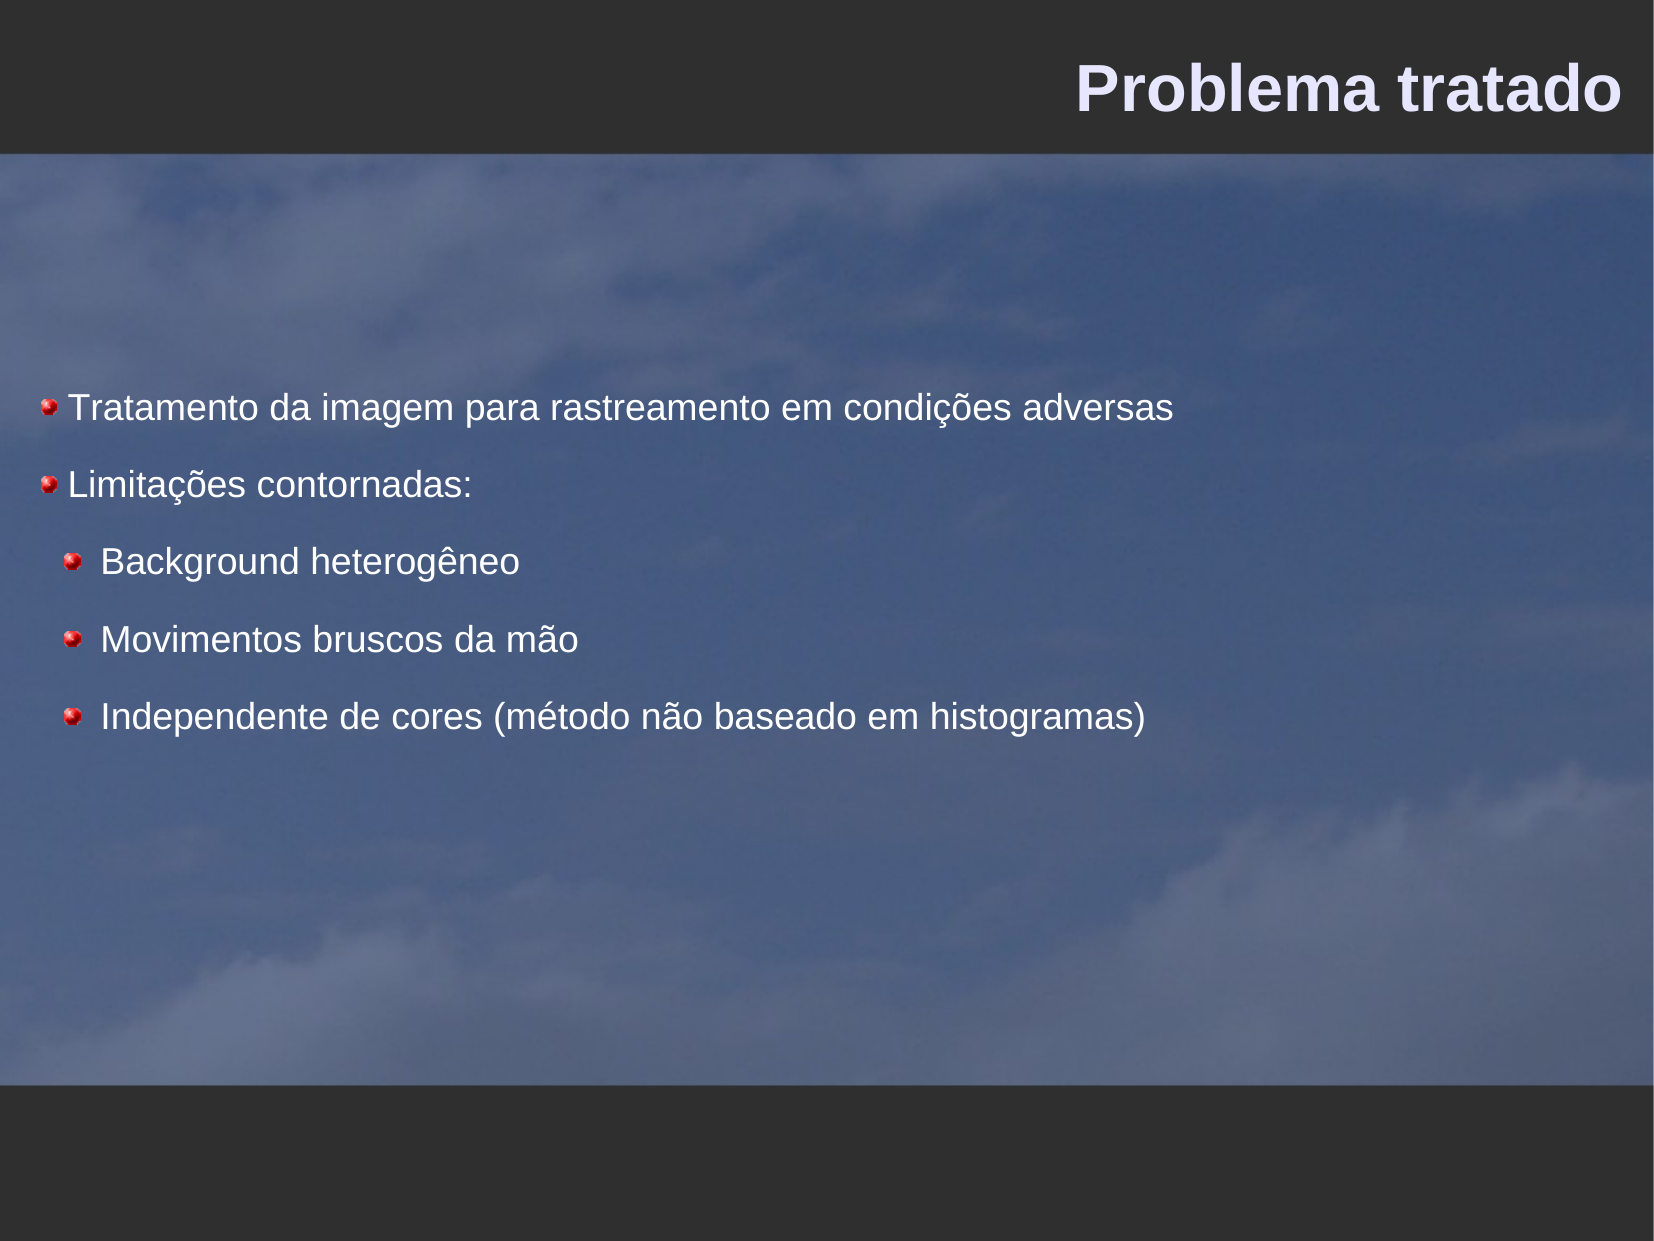

# Problema tratado
 Tratamento da imagem para rastreamento em condições adversas
 Limitações contornadas:
Background heterogêneo
Movimentos bruscos da mão
Independente de cores (método não baseado em histogramas)